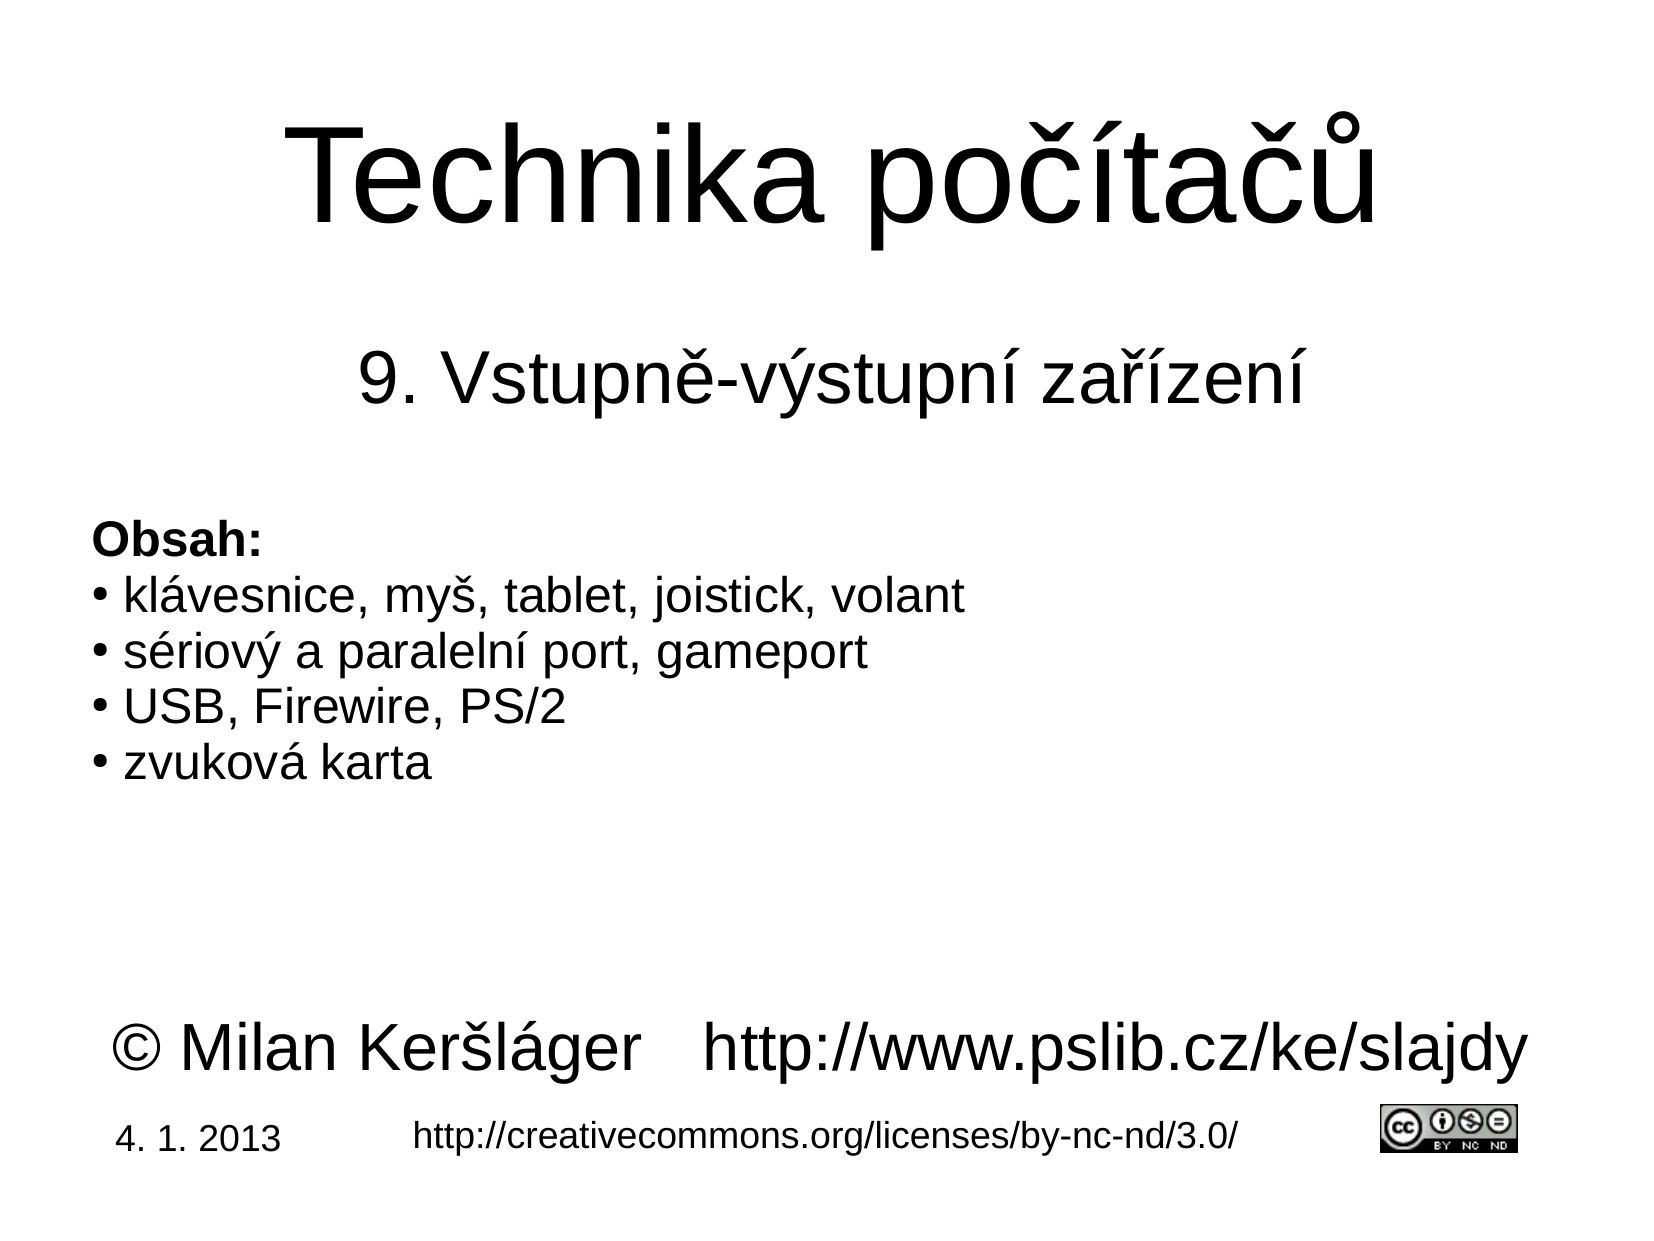

# Technika počítačů 9. Vstupně-výstupní zařízení
Obsah:
 klávesnice, myš, tablet, joistick, volant
 sériový a paralelní port, gameport
 USB, Firewire, PS/2
 zvuková karta
© Milan Keršláger	http://www.pslib.cz/ke/slajdy
http://creativecommons.org/licenses/by-nc-nd/3.0/
4. 1. 2013